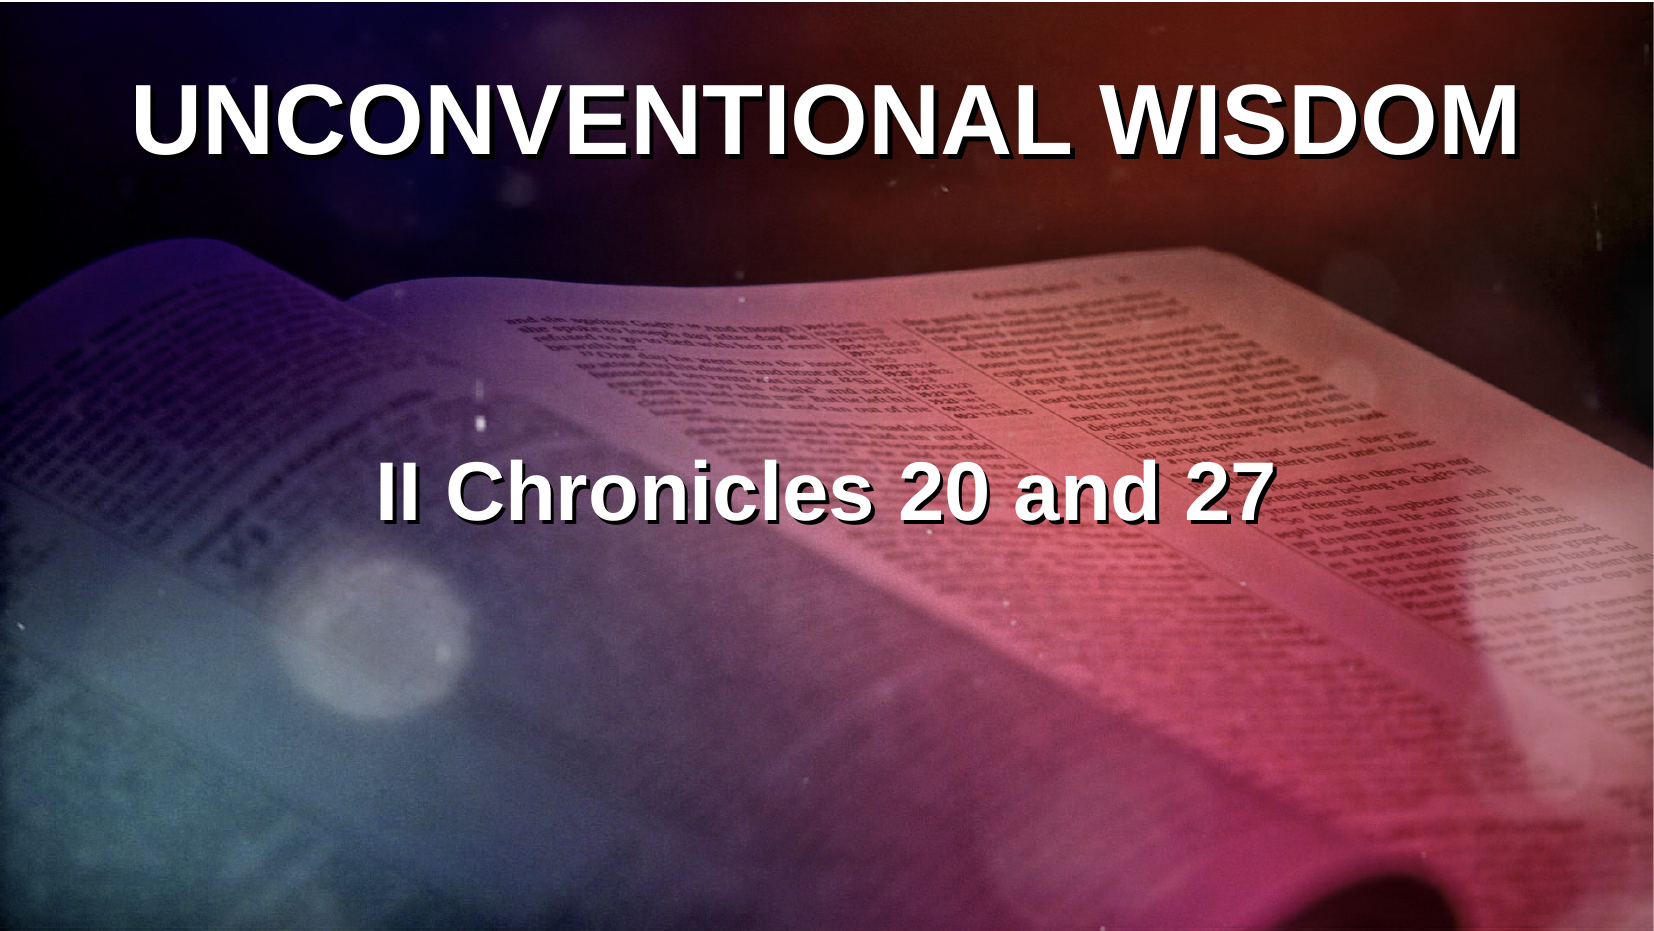

UNCONVENTIONAL WISDOM
II Chronicles 20 and 27